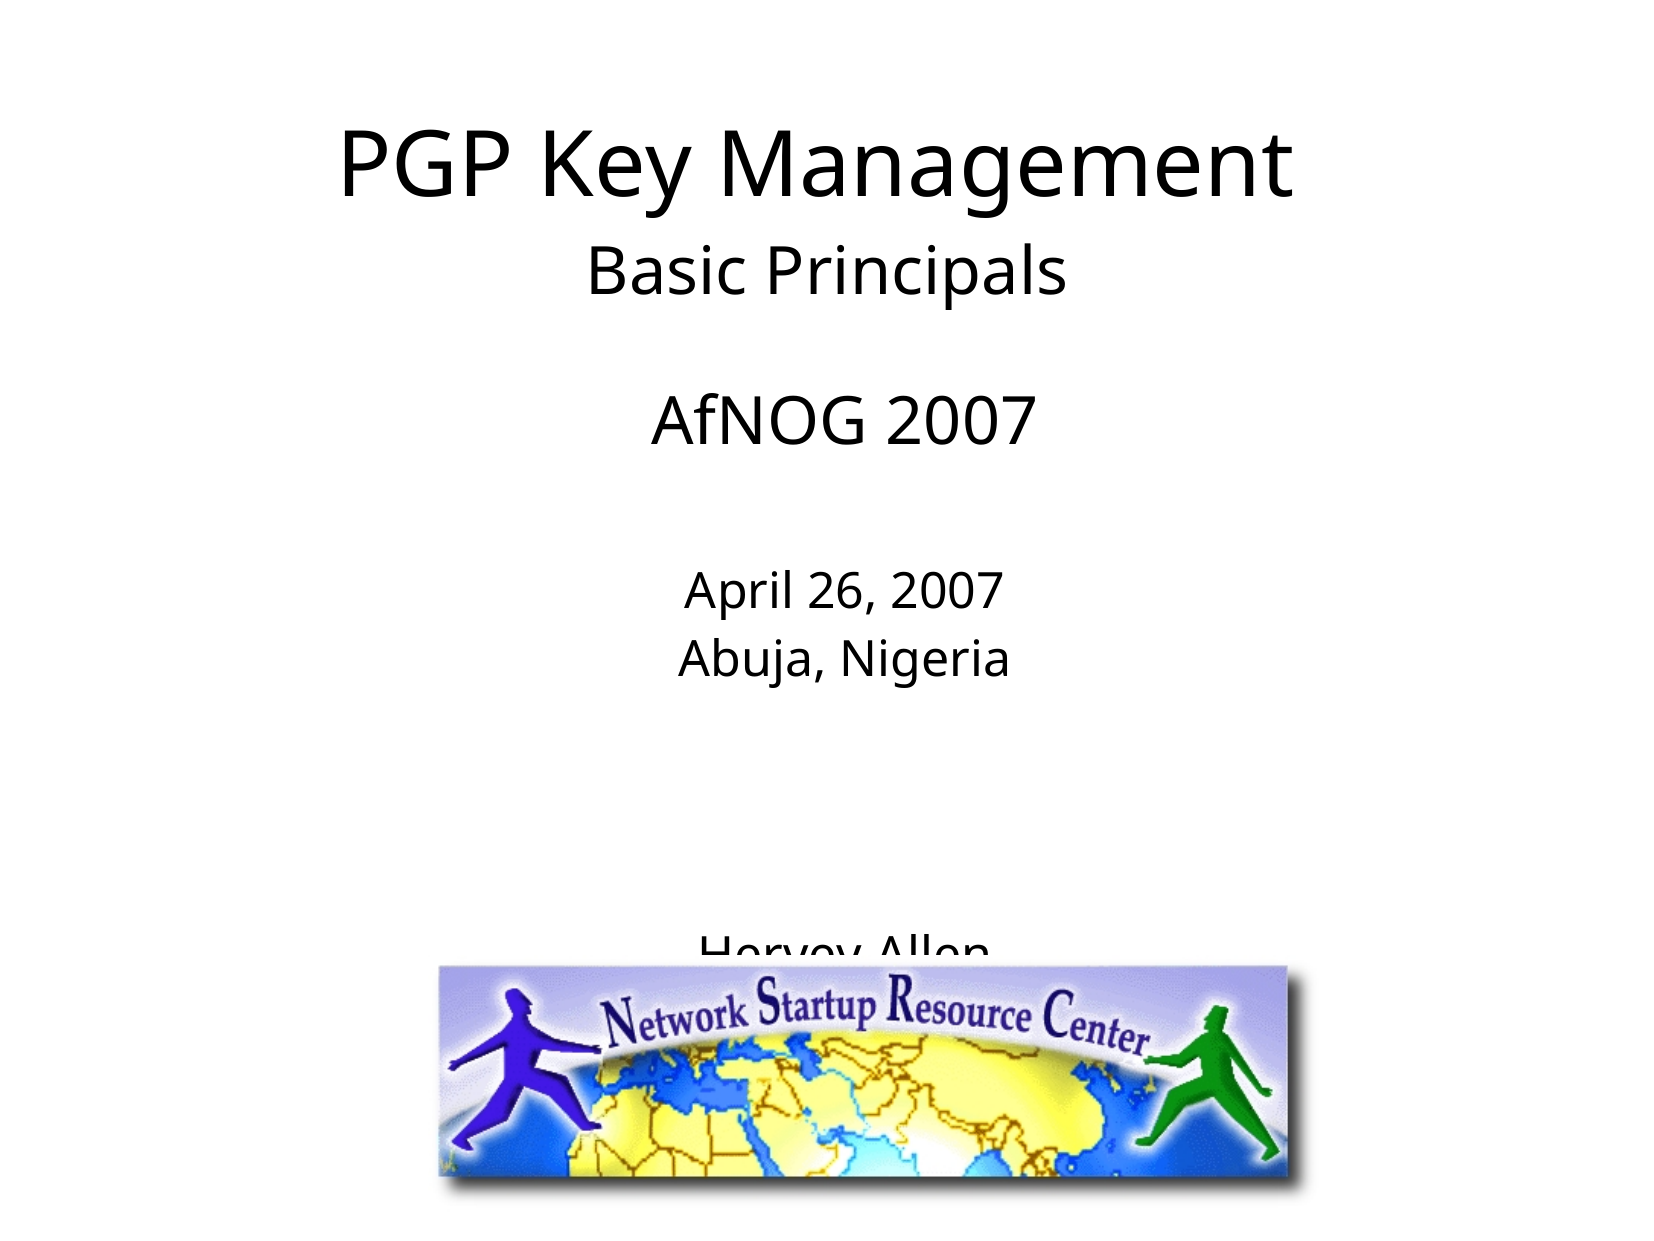

# PGP Key Management Basic Principals
AfNOG 2007
April 26, 2007
Abuja, Nigeria
Hervey Allen